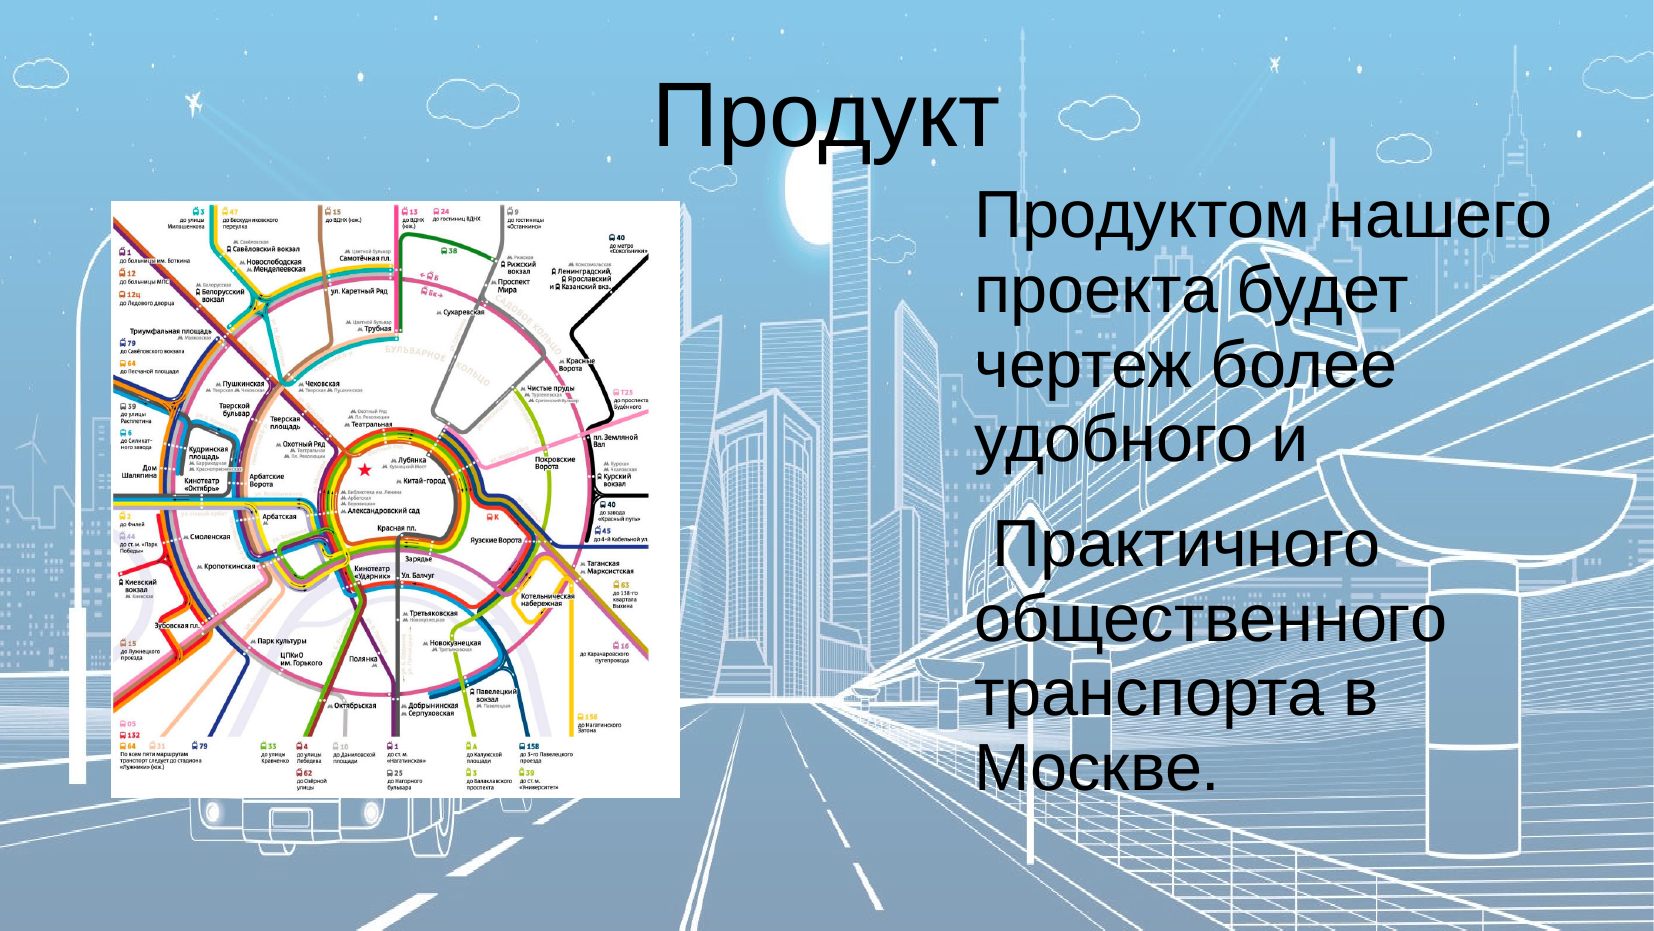

# Продукт
Продуктом нашего проекта будет чертеж более удобного и
 Практичного общественного транспорта в Москве.